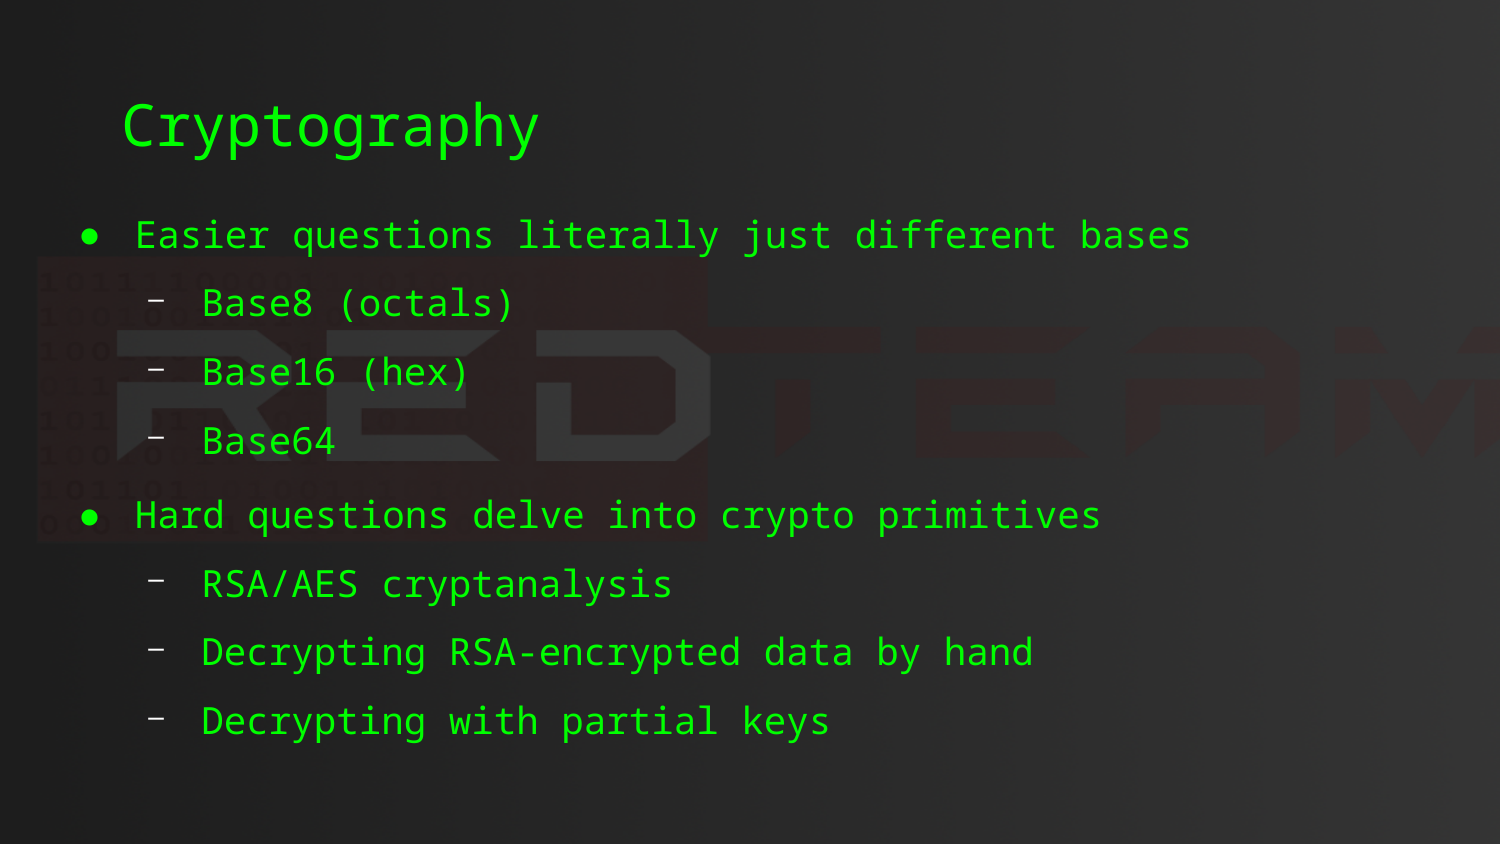

# Cryptography
Easier questions literally just different bases
Base8 (octals)
Base16 (hex)
Base64
Hard questions delve into crypto primitives
RSA/AES cryptanalysis
Decrypting RSA-encrypted data by hand
Decrypting with partial keys